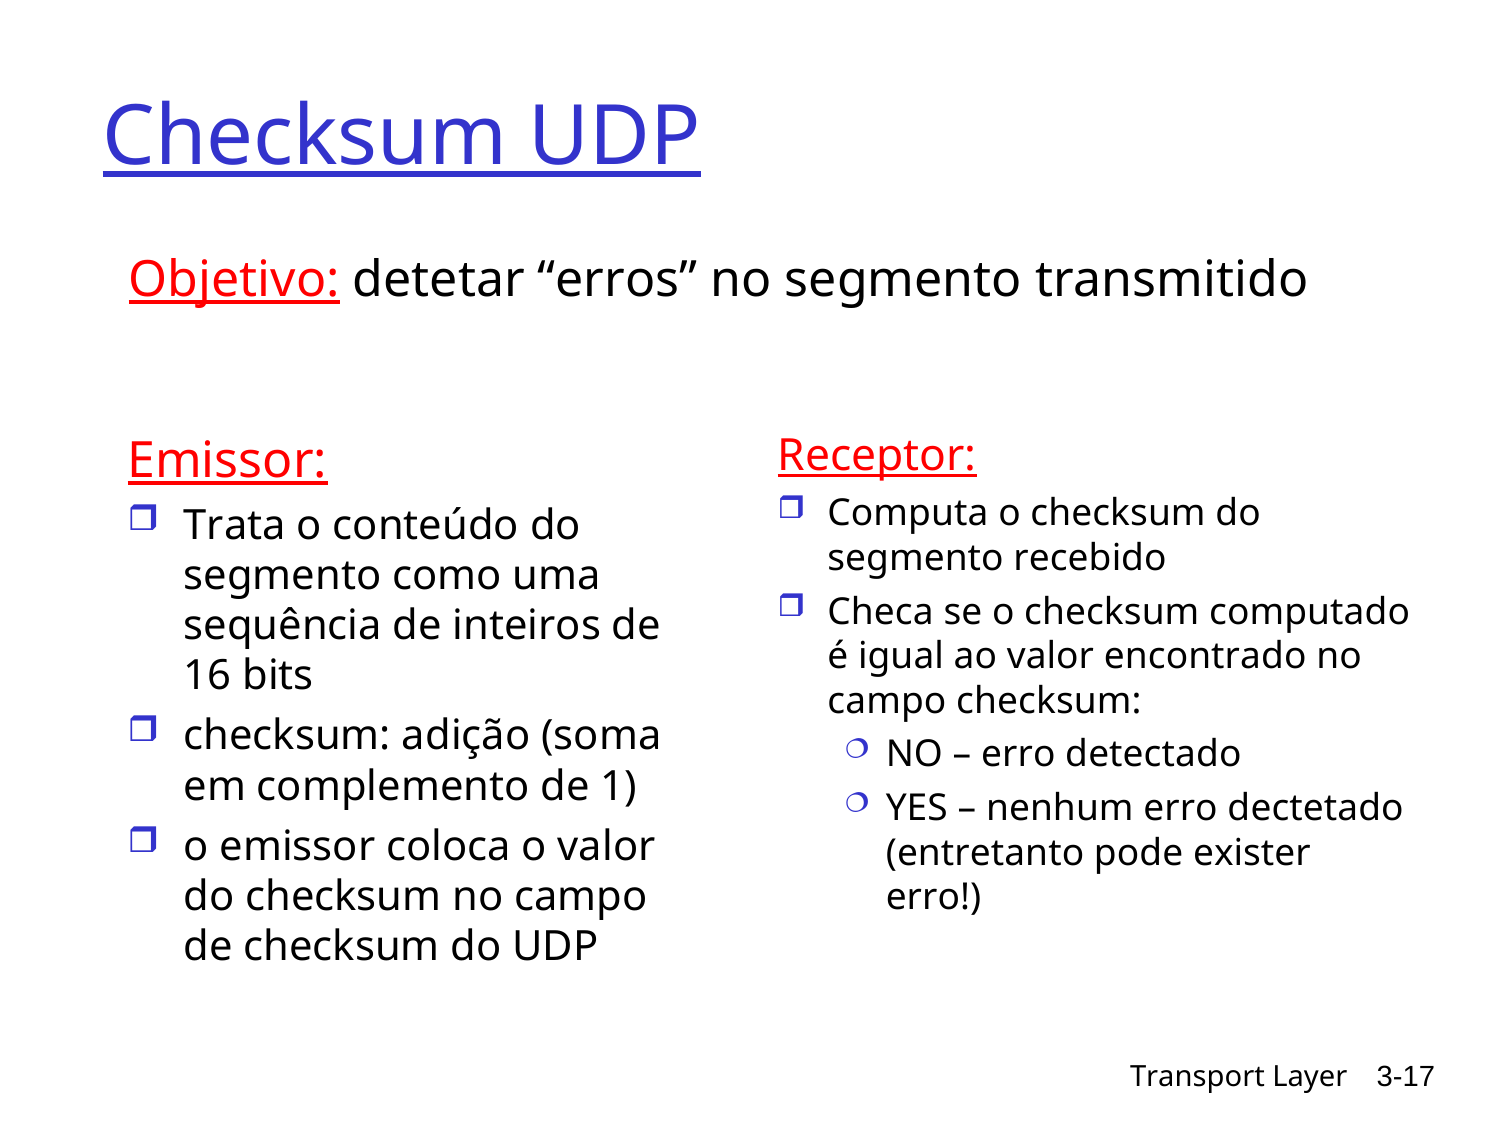

# Checksum UDP
Objetivo: detetar “erros” no segmento transmitido
Receptor:
Computa o checksum do segmento recebido
Checa se o checksum computado é igual ao valor encontrado no campo checksum:
NO – erro detectado
YES – nenhum erro dectetado (entretanto pode exister erro!)
Emissor:
Trata o conteúdo do segmento como uma sequência de inteiros de 16 bits
checksum: adição (soma em complemento de 1)
o emissor coloca o valor do checksum no campo de checksum do UDP
Transport Layer